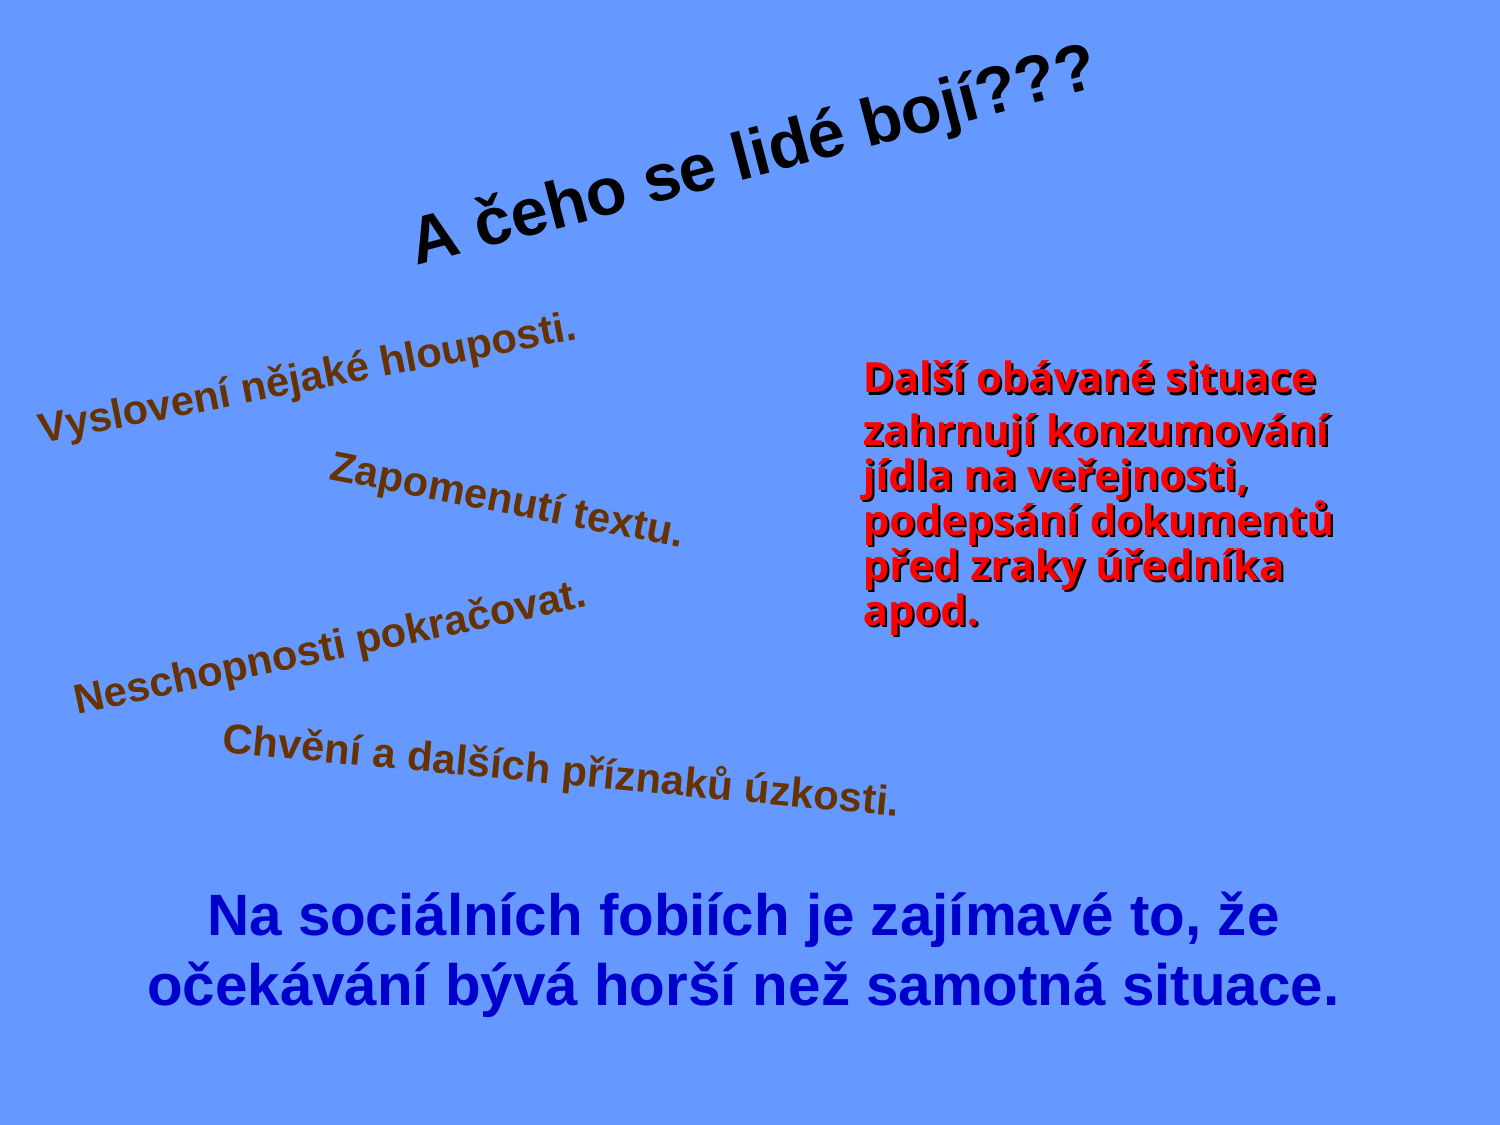

A čeho se lidé bojí???
# Další obávané situace zahrnují konzumování jídla na veřejnosti, podepsání dokumentů před zraky úředníka apod.
Vyslovení nějaké hlouposti.
Zapomenutí textu.
Neschopnosti pokračovat.
Chvění a dalších příznaků úzkosti.
Na sociálních fobiích je zajímavé to, že očekávání bývá horší než samotná situace.